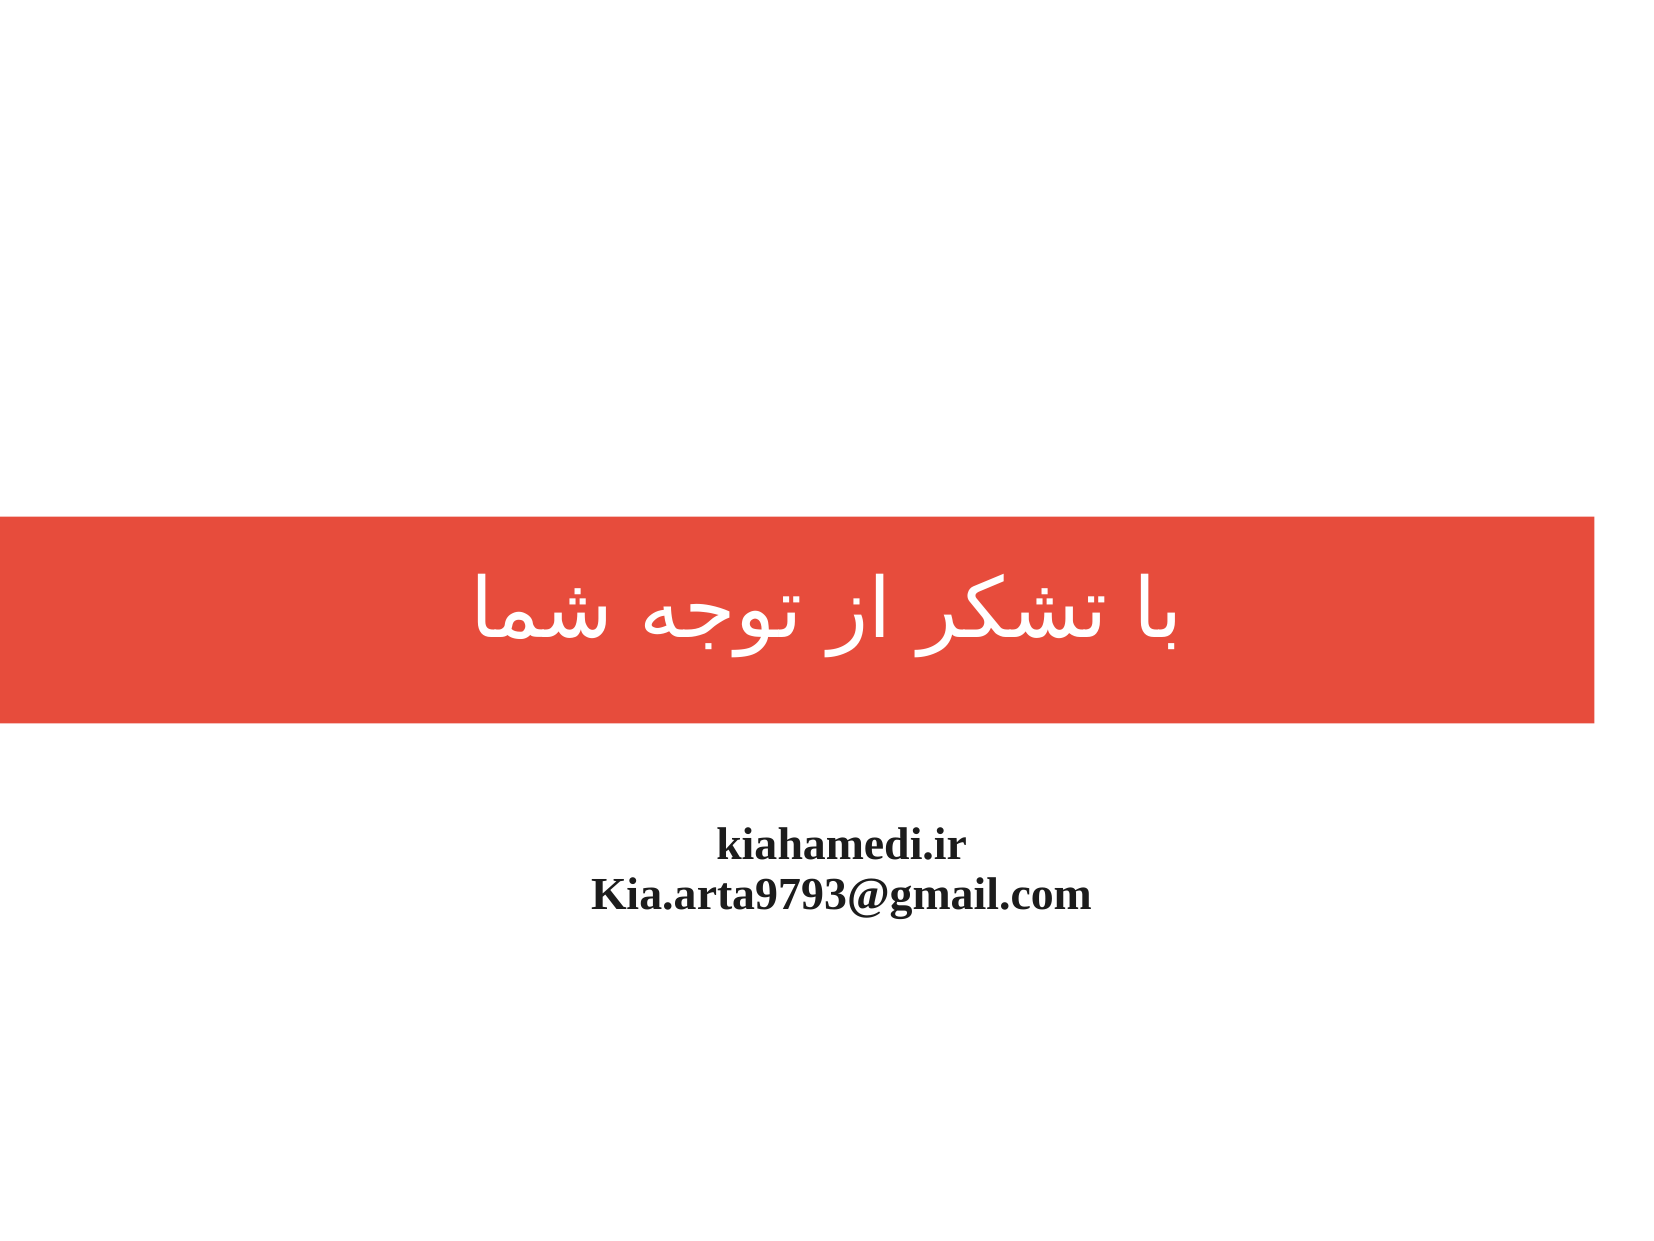

# با تشکر از توجه شما
kiahamedi.ir
Kia.arta9793@gmail.com